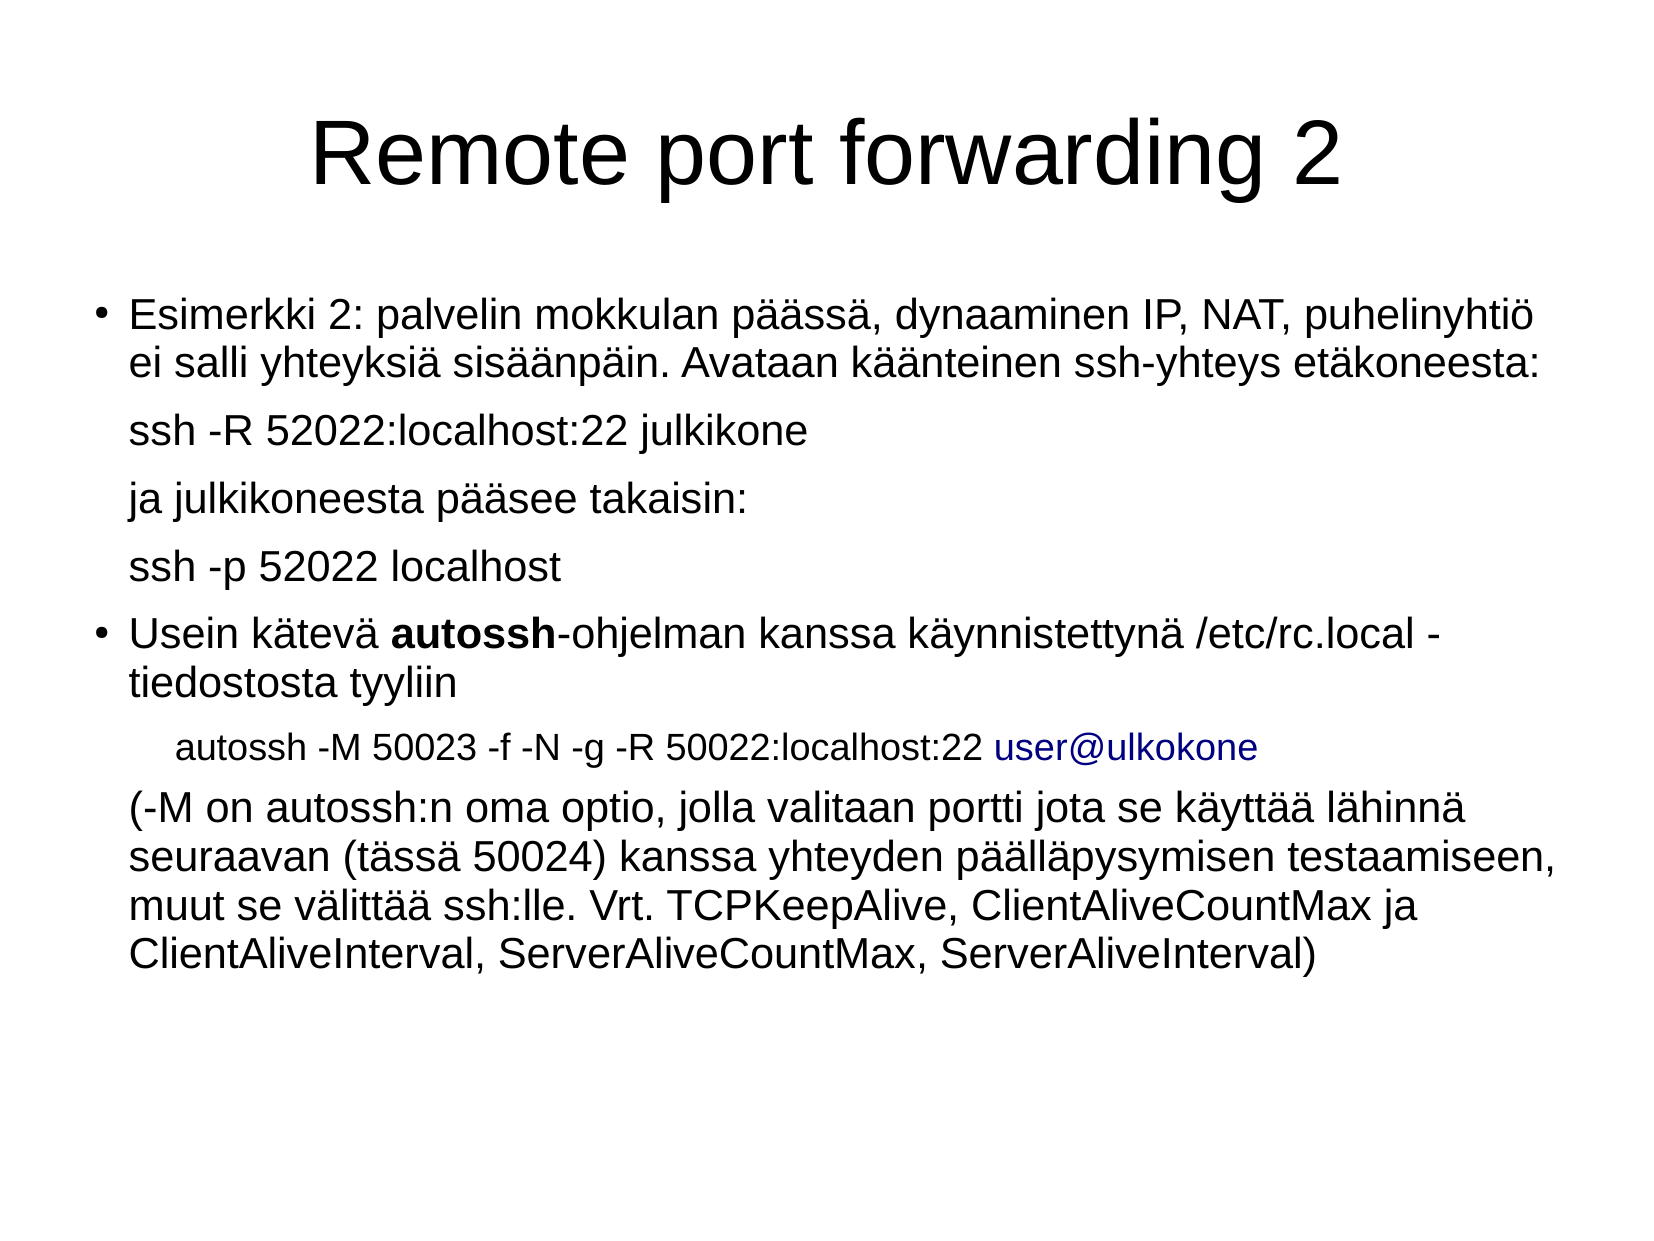

# Remote port forwarding 2
Esimerkki 2: palvelin mokkulan päässä, dynaaminen IP, NAT, puhelinyhtiö ei salli yhteyksiä sisäänpäin. Avataan käänteinen ssh-yhteys etäkoneesta:
ssh -R 52022:localhost:22 julkikone
ja julkikoneesta pääsee takaisin:
ssh -p 52022 localhost
Usein kätevä autossh-ohjelman kanssa käynnistettynä /etc/rc.local -tiedostosta tyyliin
autossh -M 50023 -f -N -g -R 50022:localhost:22 user@ulkokone
(-M on autossh:n oma optio, jolla valitaan portti jota se käyttää lähinnä seuraavan (tässä 50024) kanssa yhteyden päälläpysymisen testaamiseen, muut se välittää ssh:lle. Vrt. TCPKeepAlive, ClientAliveCountMax ja ClientAliveInterval, ServerAliveCountMax, ServerAliveInterval)